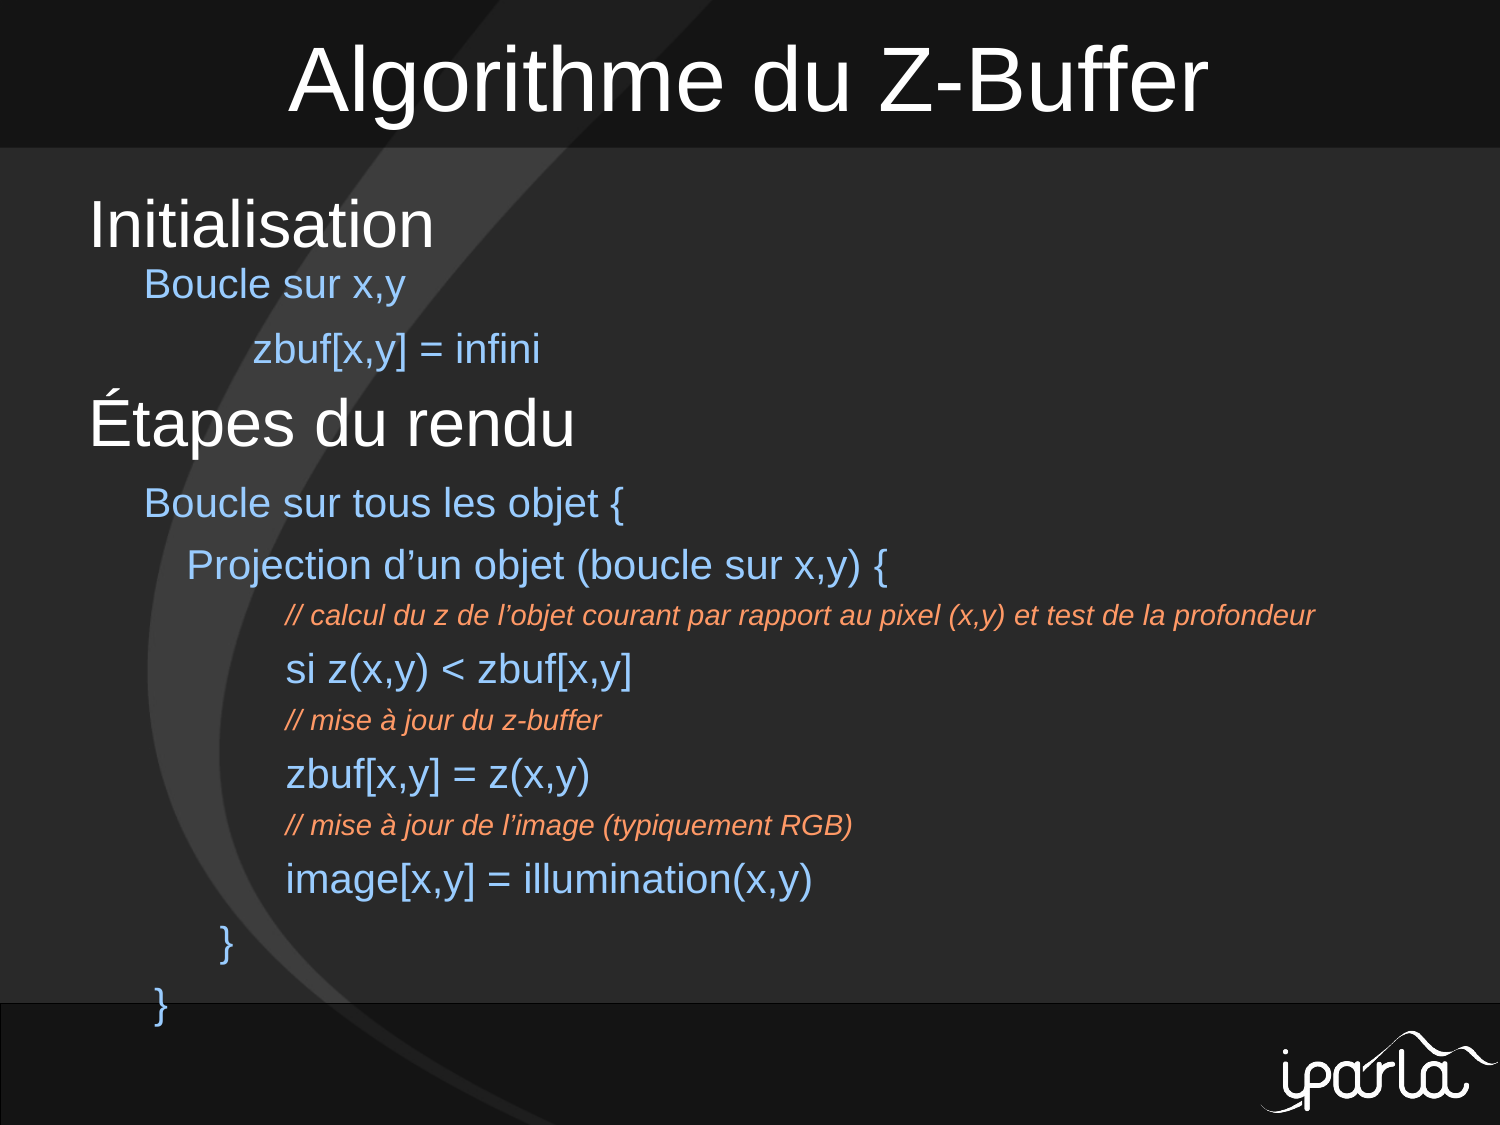

# Algorithme du Z-Buffer
Initialisation
	Boucle sur x,y
	zbuf[x,y] = infini
Étapes du rendu
	Boucle sur tous les objet {
	Projection d’un objet (boucle sur x,y) {
// calcul du z de l’objet courant par rapport au pixel (x,y) et test de la profondeur
si z(x,y) < zbuf[x,y]
// mise à jour du z-buffer
zbuf[x,y] = z(x,y)
// mise à jour de l’image (typiquement RGB)
image[x,y] = illumination(x,y)
}
}